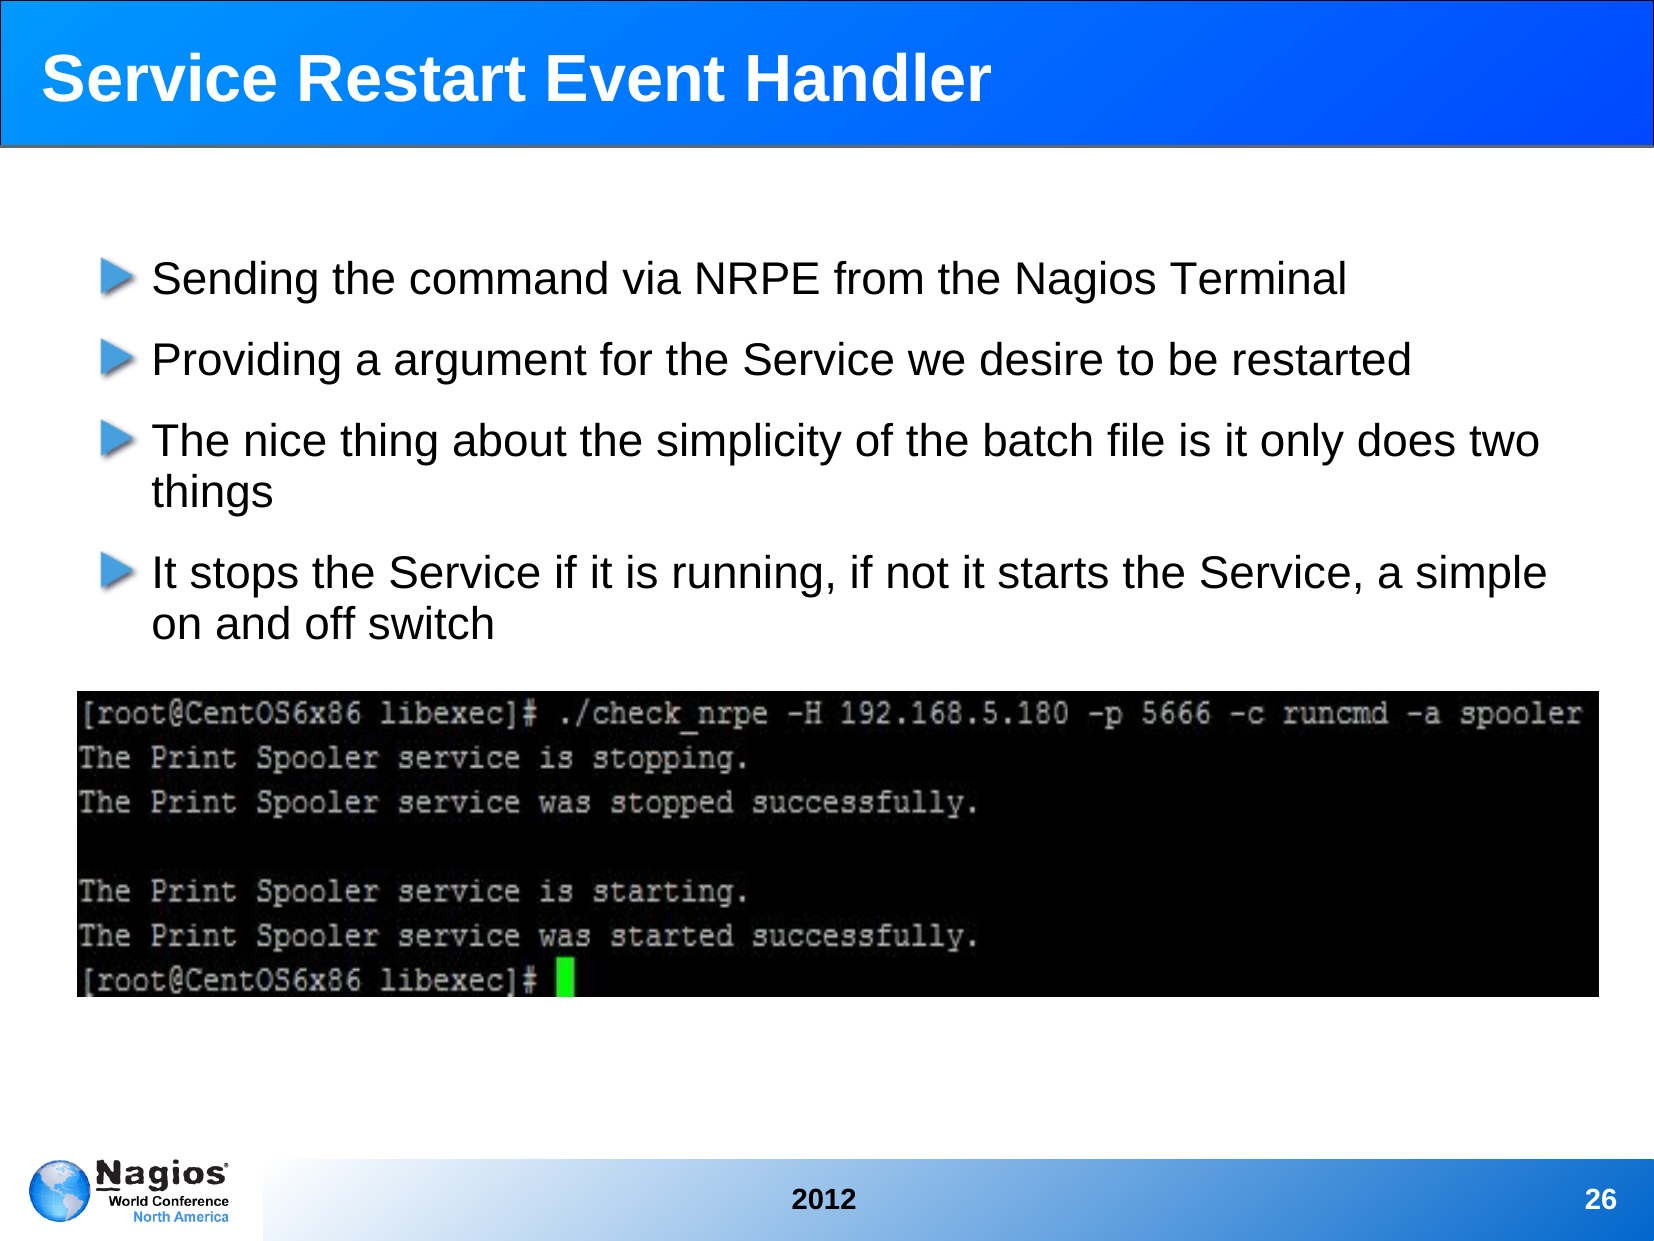

# Service Restart Event Handler
Sending the command via NRPE from the Nagios Terminal
Providing a argument for the Service we desire to be restarted
The nice thing about the simplicity of the batch file is it only does two things
It stops the Service if it is running, if not it starts the Service, a simple on and off switch
2011
26